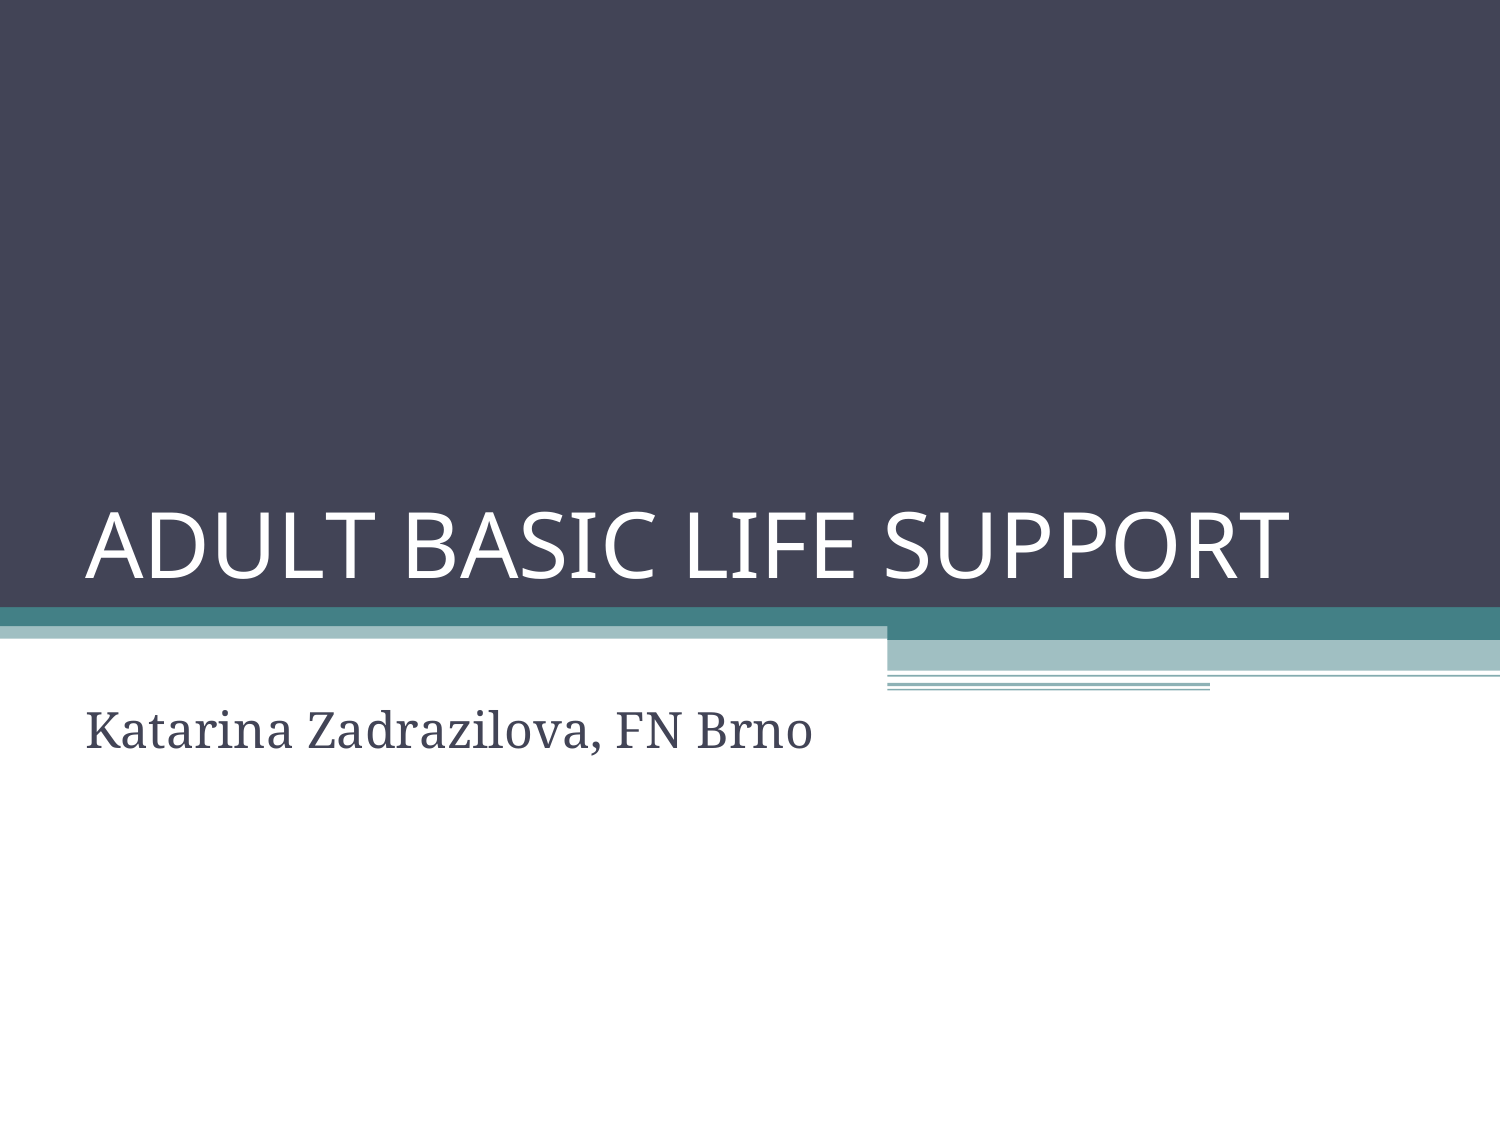

ADULT BASIC LIFE SUPPORT
Katarina Zadrazilova, FN Brno